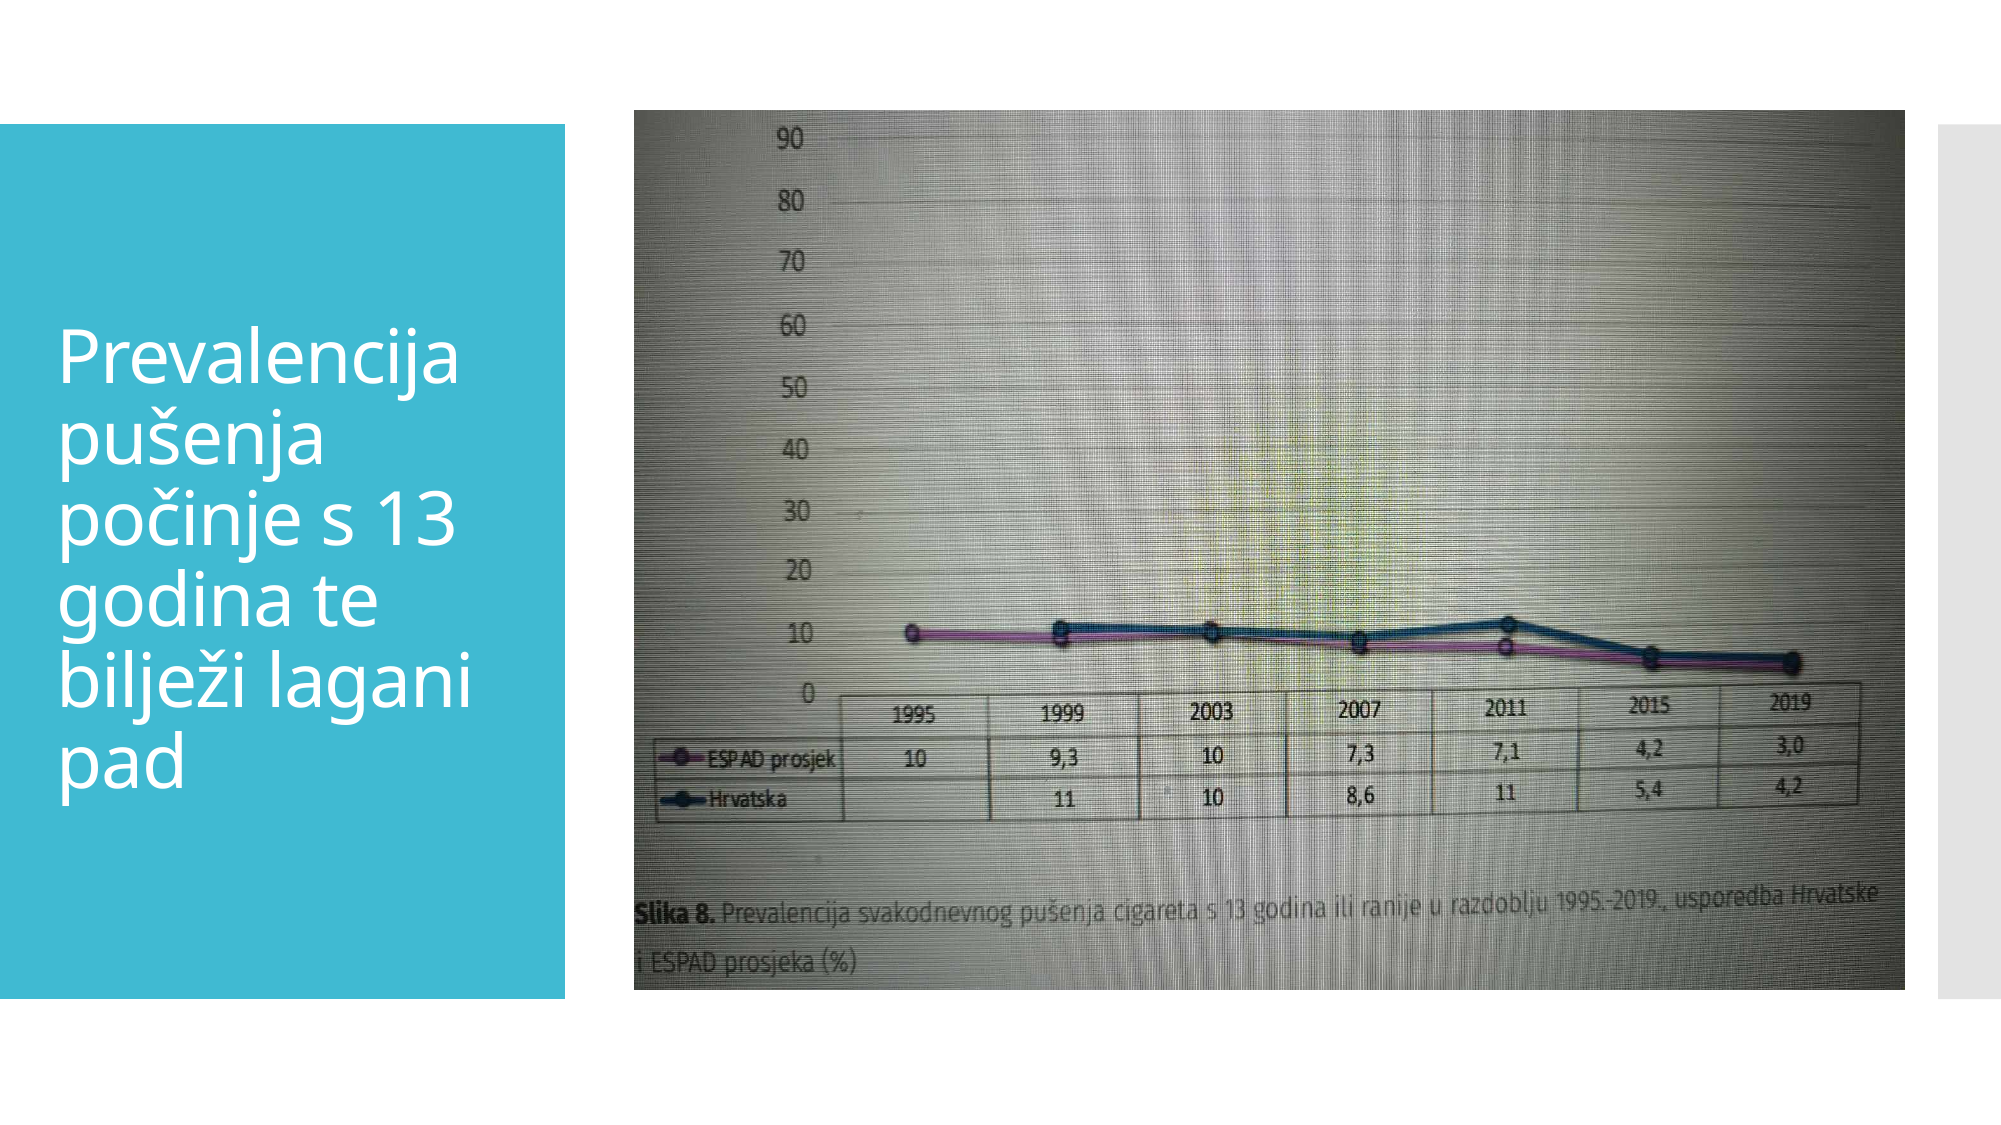

# Prevalencija pušenja počinje s 13 godina te bilježi lagani pad